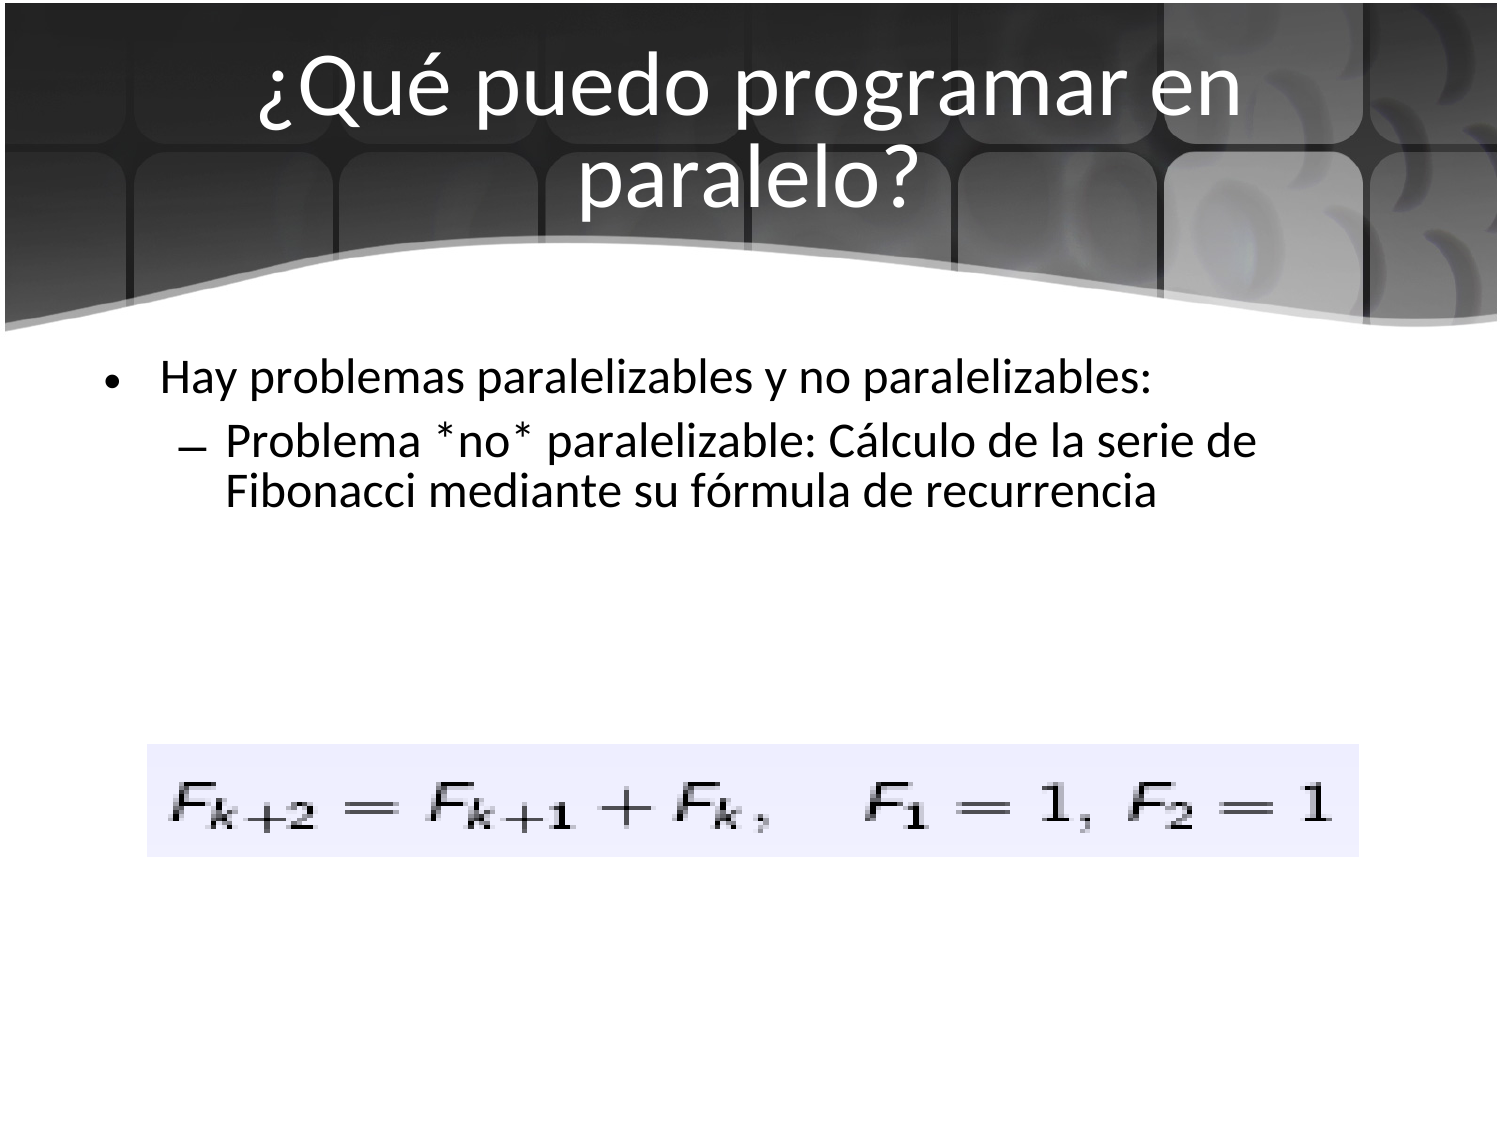

# ¿Qué puedo programar en paralelo?
Hay problemas paralelizables y no paralelizables:
Problema *no* paralelizable: Cálculo de la serie de Fibonacci mediante su fórmula de recurrencia